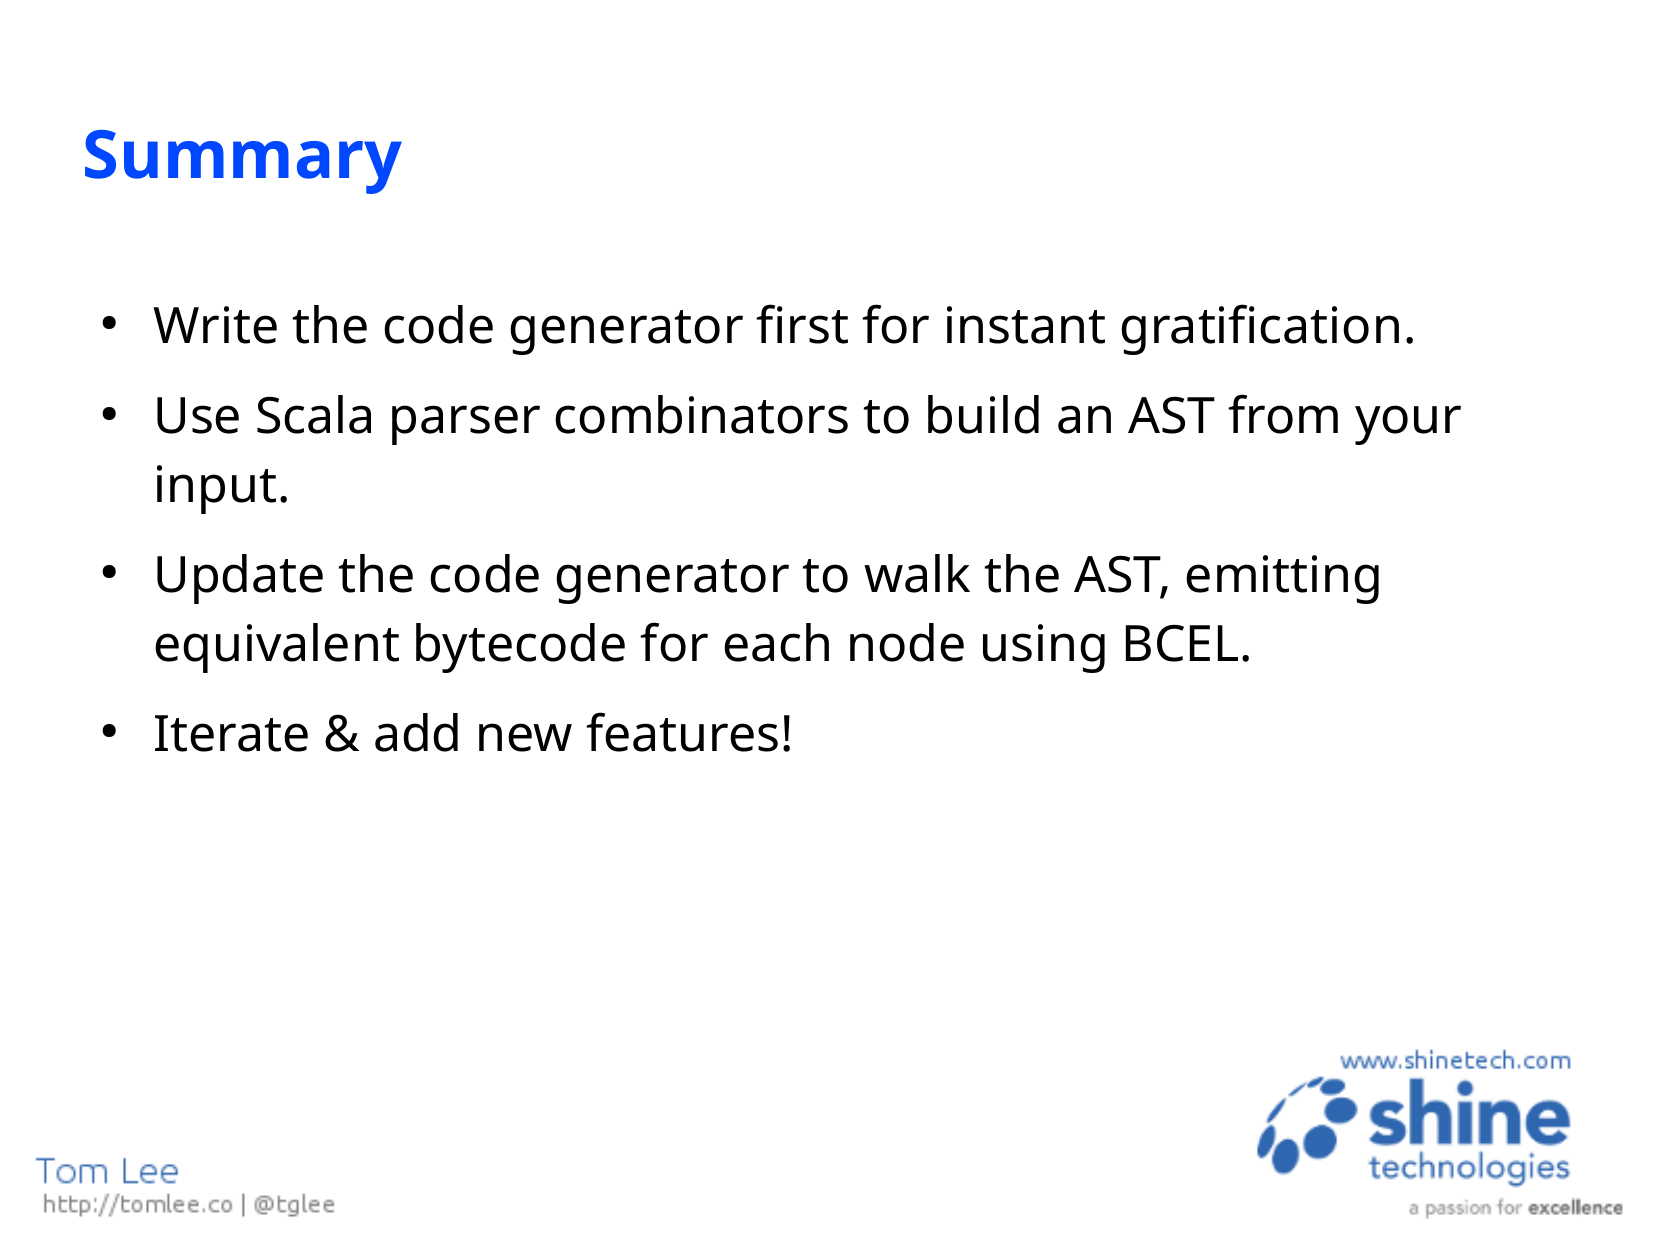

# Summary
Write the code generator first for instant gratification.
Use Scala parser combinators to build an AST from your input.
Update the code generator to walk the AST, emitting equivalent bytecode for each node using BCEL.
Iterate & add new features!